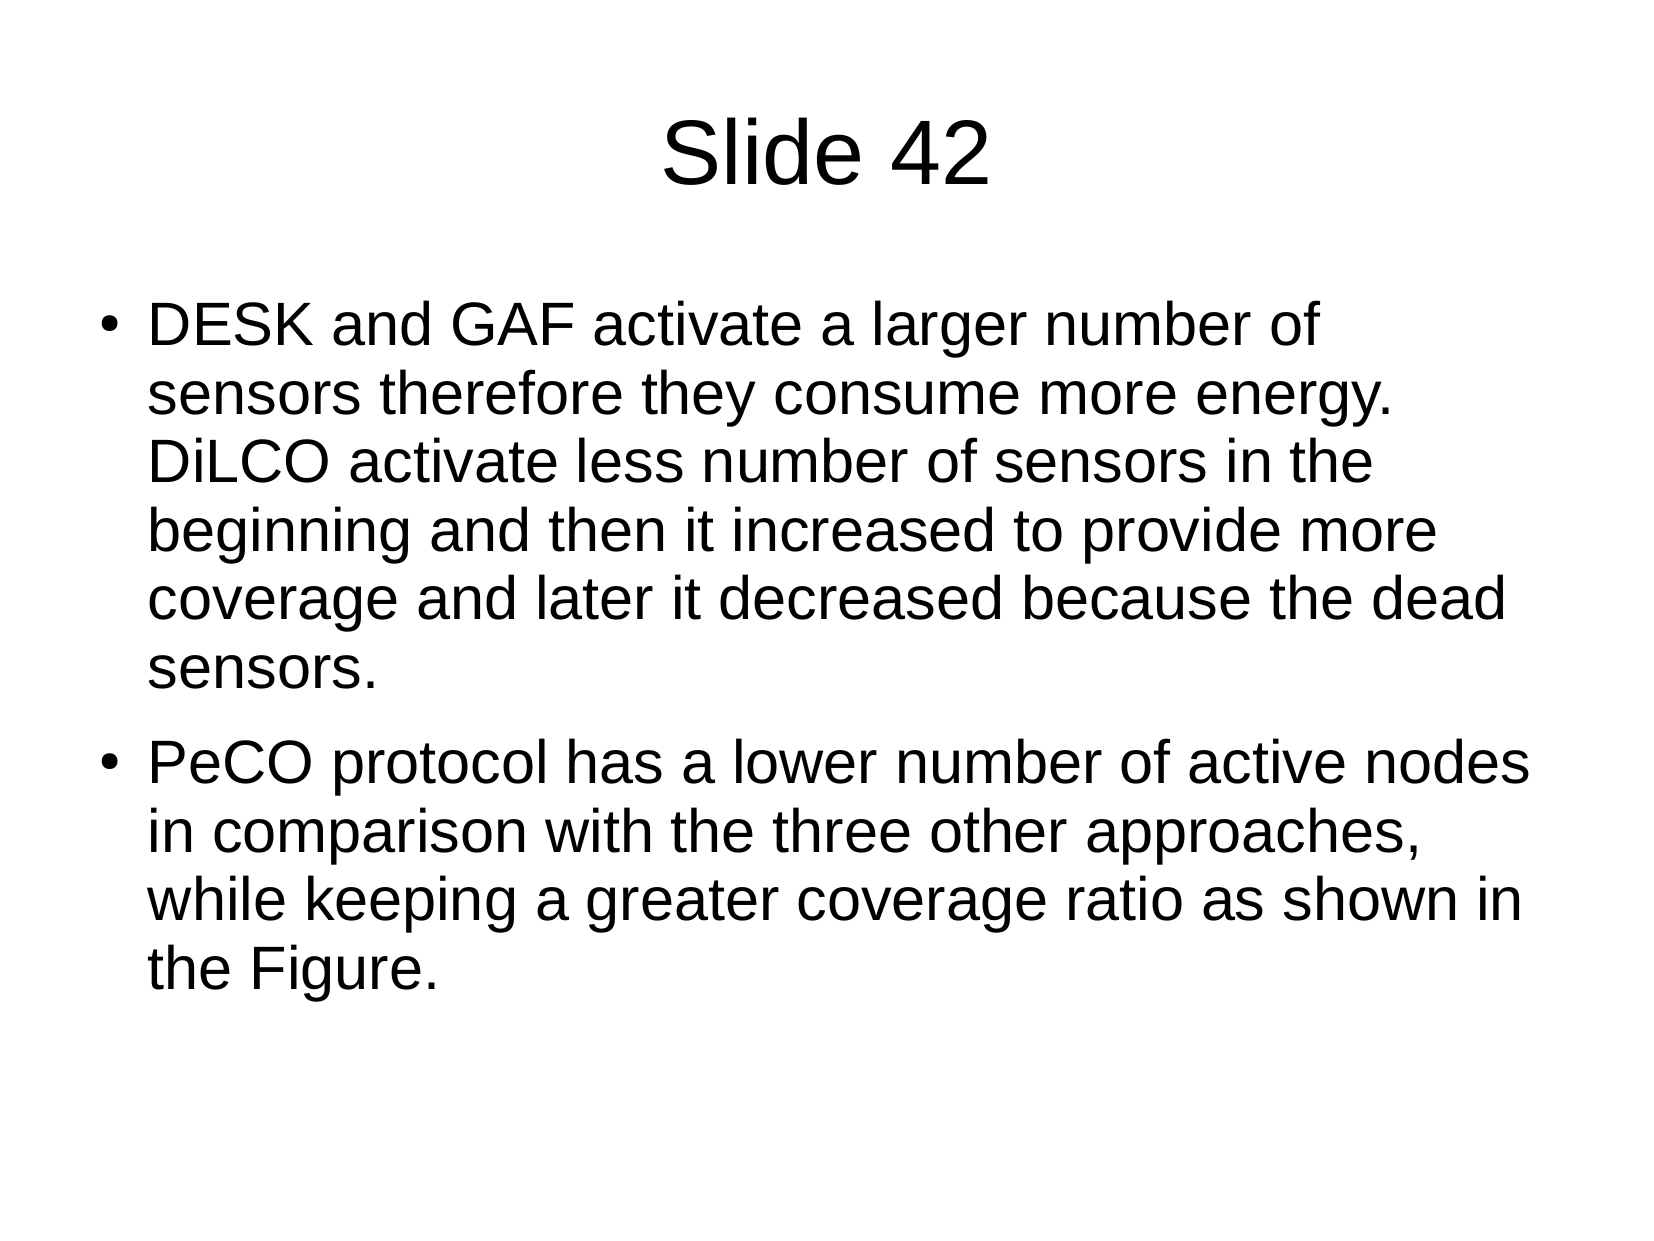

# Slide 42
DESK and GAF activate a larger number of sensors therefore they consume more energy. DiLCO activate less number of sensors in the beginning and then it increased to provide more coverage and later it decreased because the dead sensors.
PeCO protocol has a lower number of active nodes in comparison with the three other approaches, while keeping a greater coverage ratio as shown in the Figure.